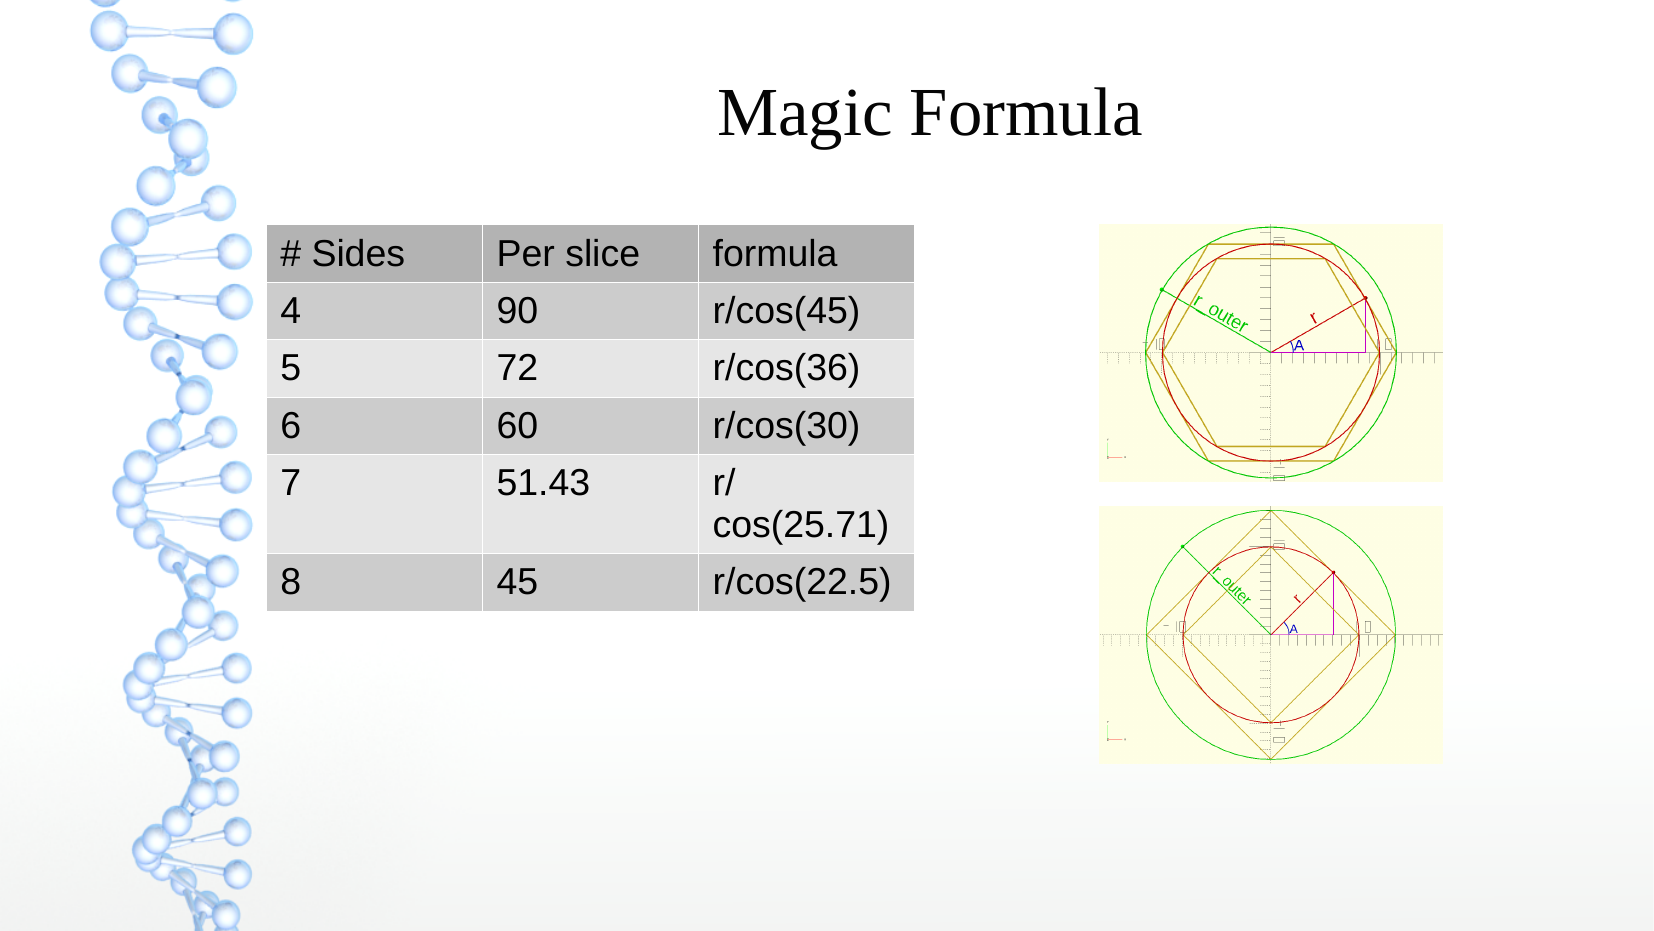

# Magic Formula
| # Sides | Per slice | formula |
| --- | --- | --- |
| 4 | 90 | r/cos(45) |
| 5 | 72 | r/cos(36) |
| 6 | 60 | r/cos(30) |
| 7 | 51.43 | r/cos(25.71) |
| 8 | 45 | r/cos(22.5) |